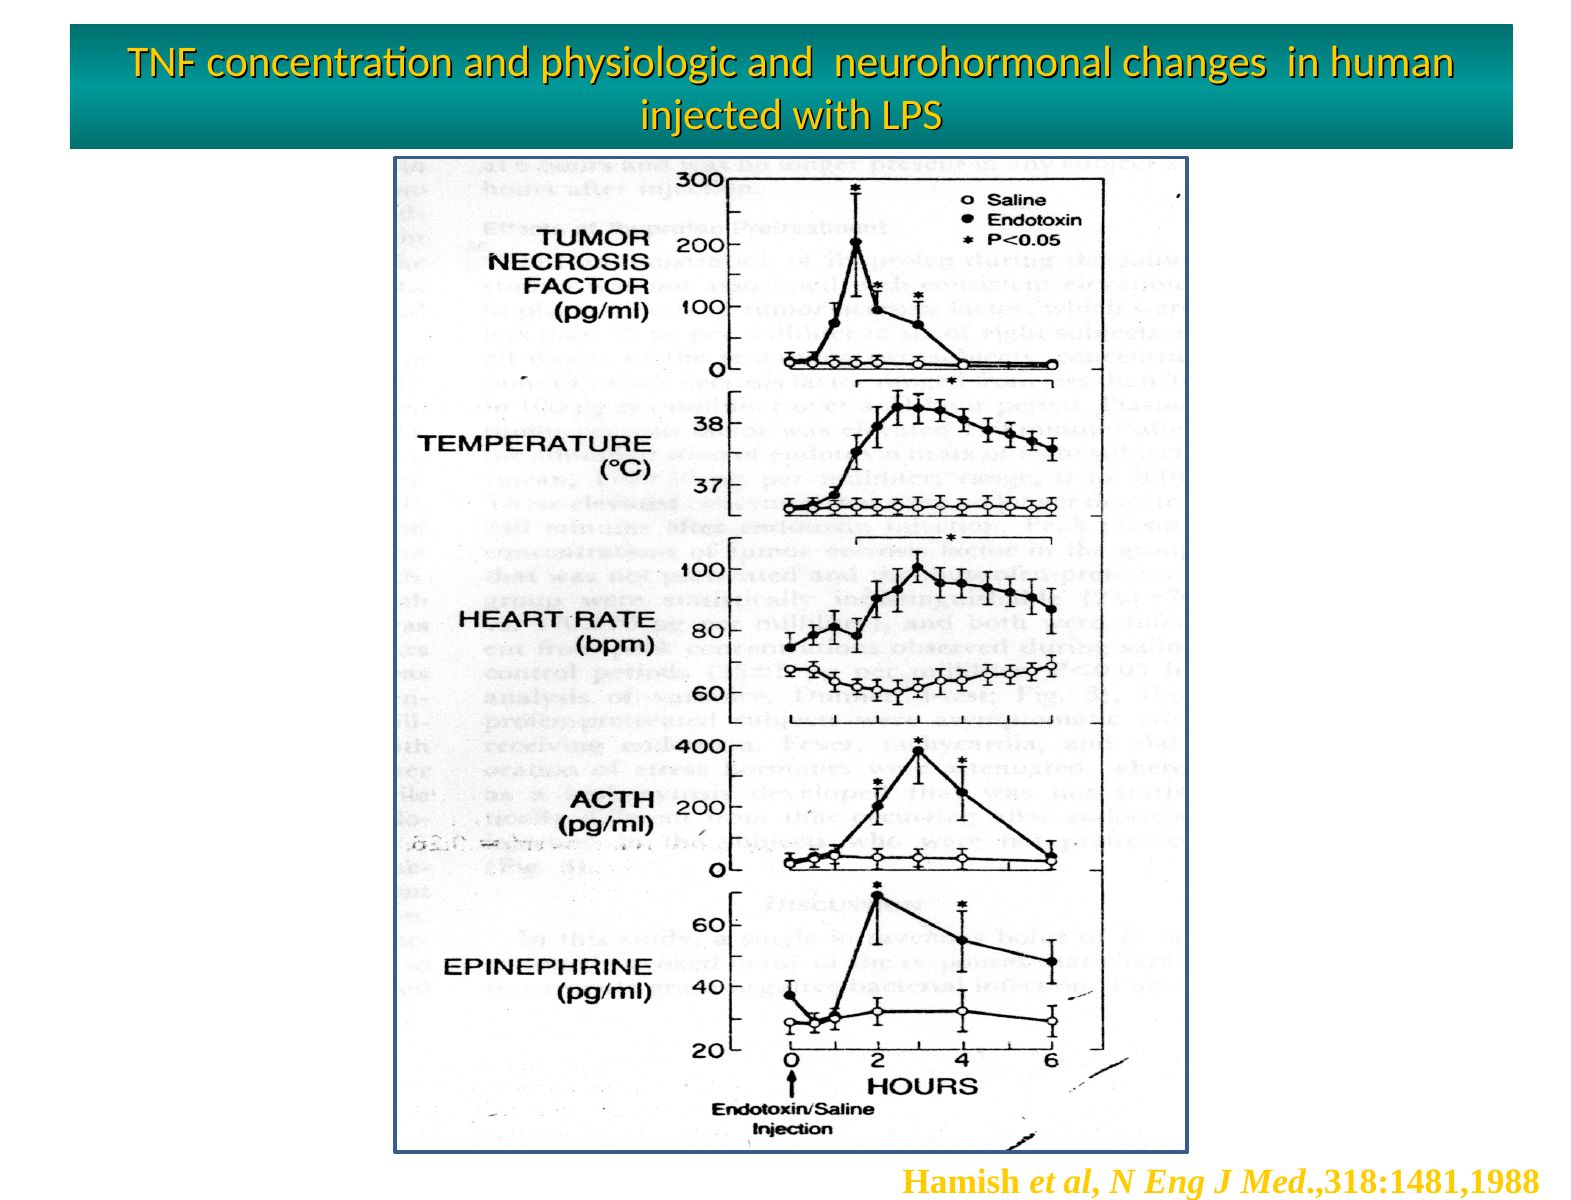

TNF concentration and physiologic and neurohormonal changes in human injected with LPS
Hamish et al, N Eng J Med.,318:1481,1988